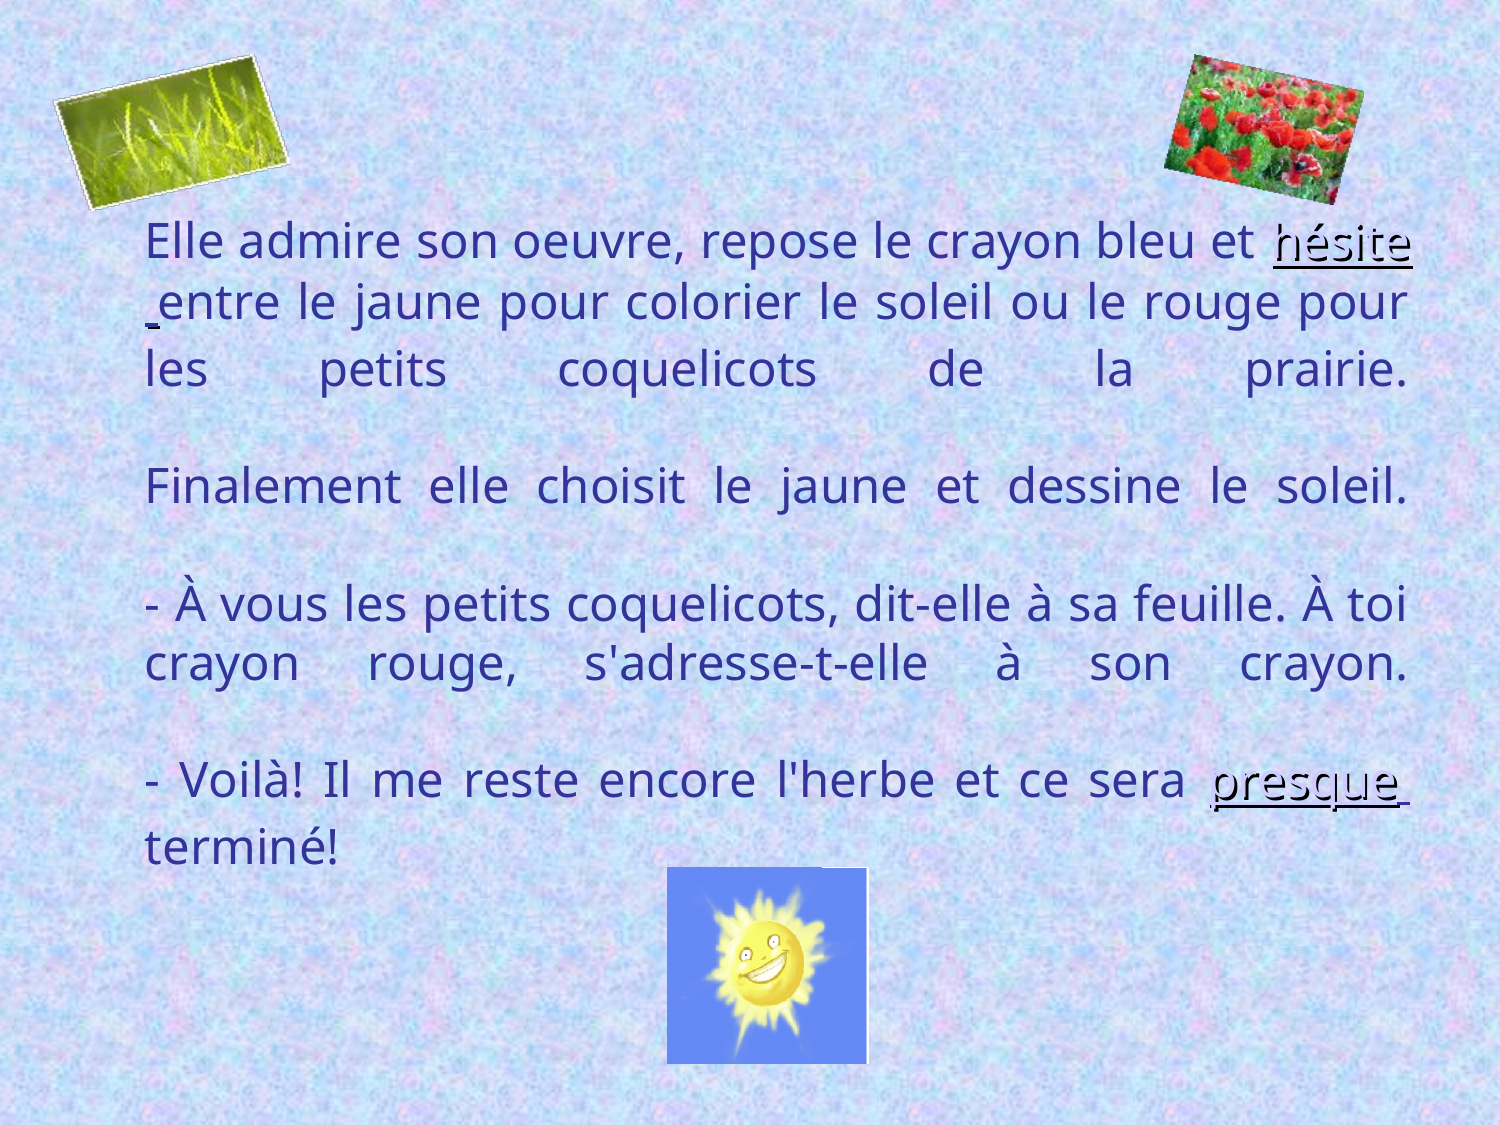

# Elle admire son oeuvre, repose le crayon bleu et hésite entre le jaune pour colorier le soleil ou le rouge pour les petits coquelicots de la prairie. Finalement elle choisit le jaune et dessine le soleil. - À vous les petits coquelicots, dit-elle à sa feuille. À toi crayon rouge, s'adresse-t-elle à son crayon. - Voilà! Il me reste encore l'herbe et ce sera presque terminé!